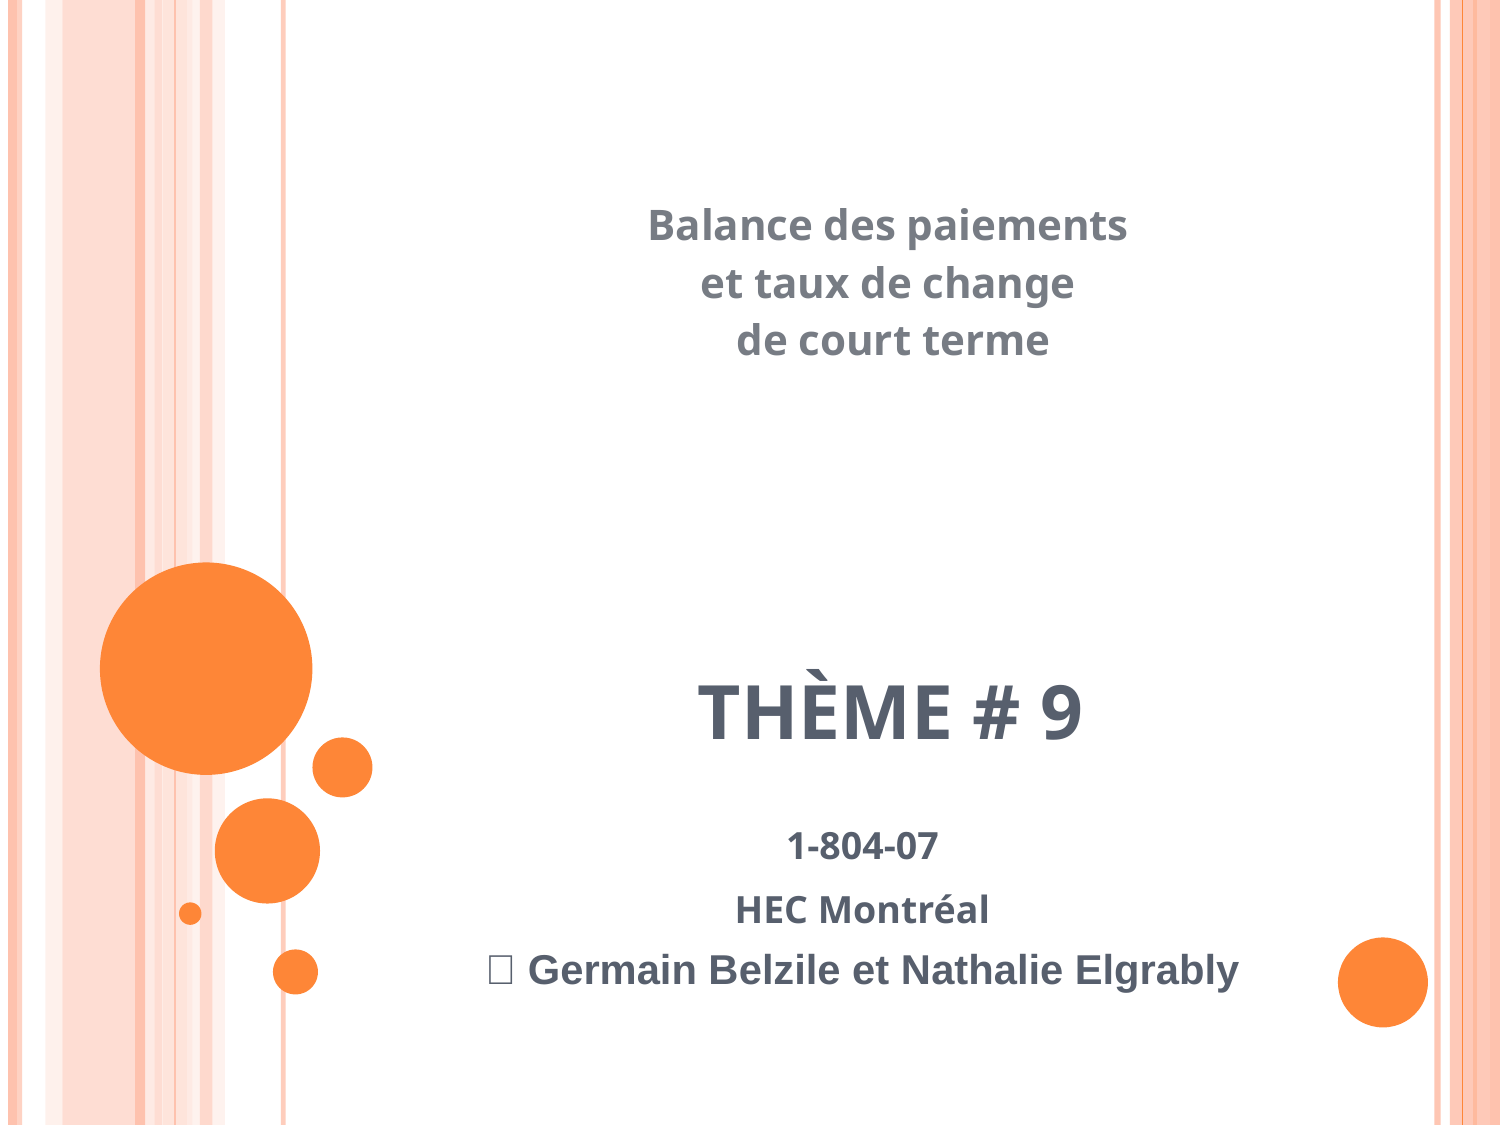

# Balance des paiements et taux de change de court terme
THÈME # 9
1-804-07
HEC Montréal
 Germain Belzile et Nathalie Elgrably